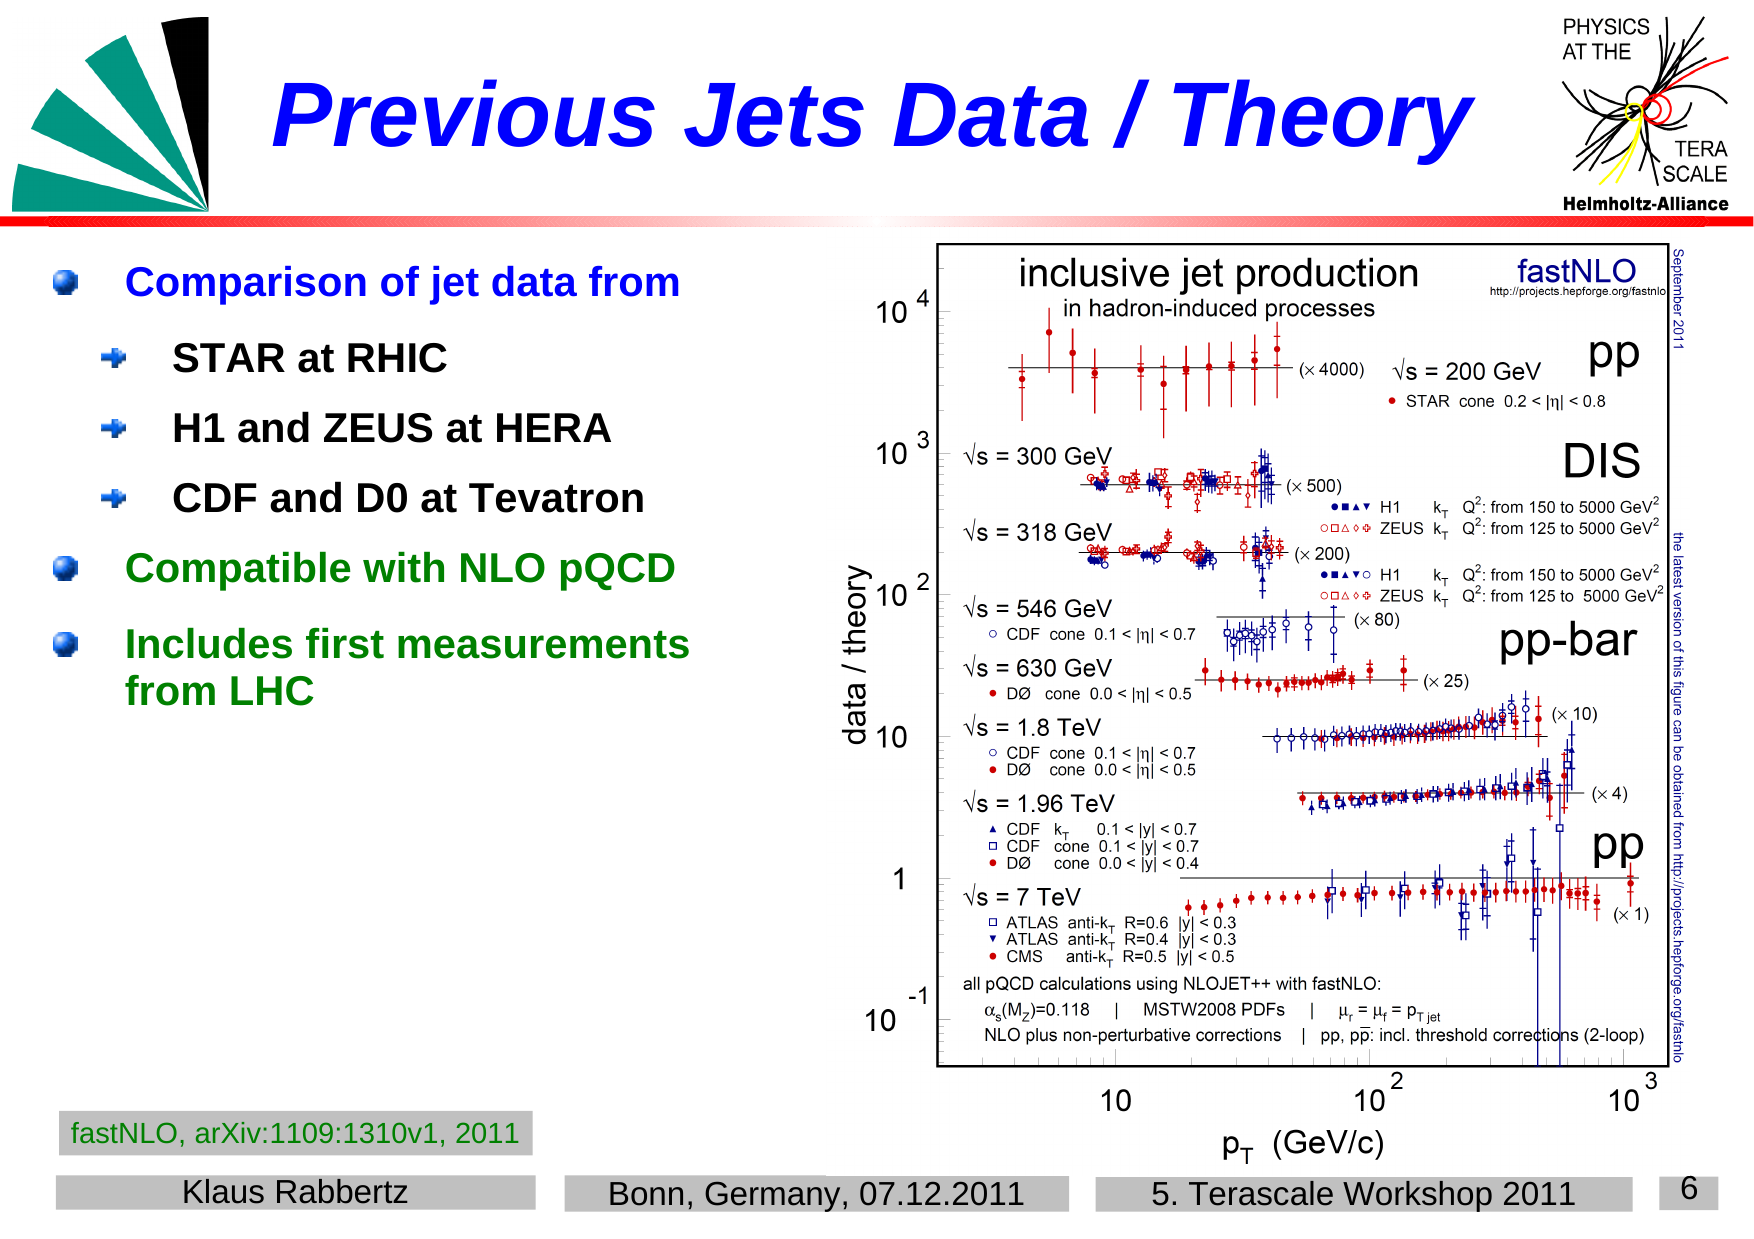

# Previous Jets Data / Theory
Comparison of jet data from
STAR at RHIC
H1 and ZEUS at HERA
CDF and D0 at Tevatron
Compatible with NLO pQCD
Includes first measurements from LHC
fastNLO, arXiv:1109:1310v1, 2011